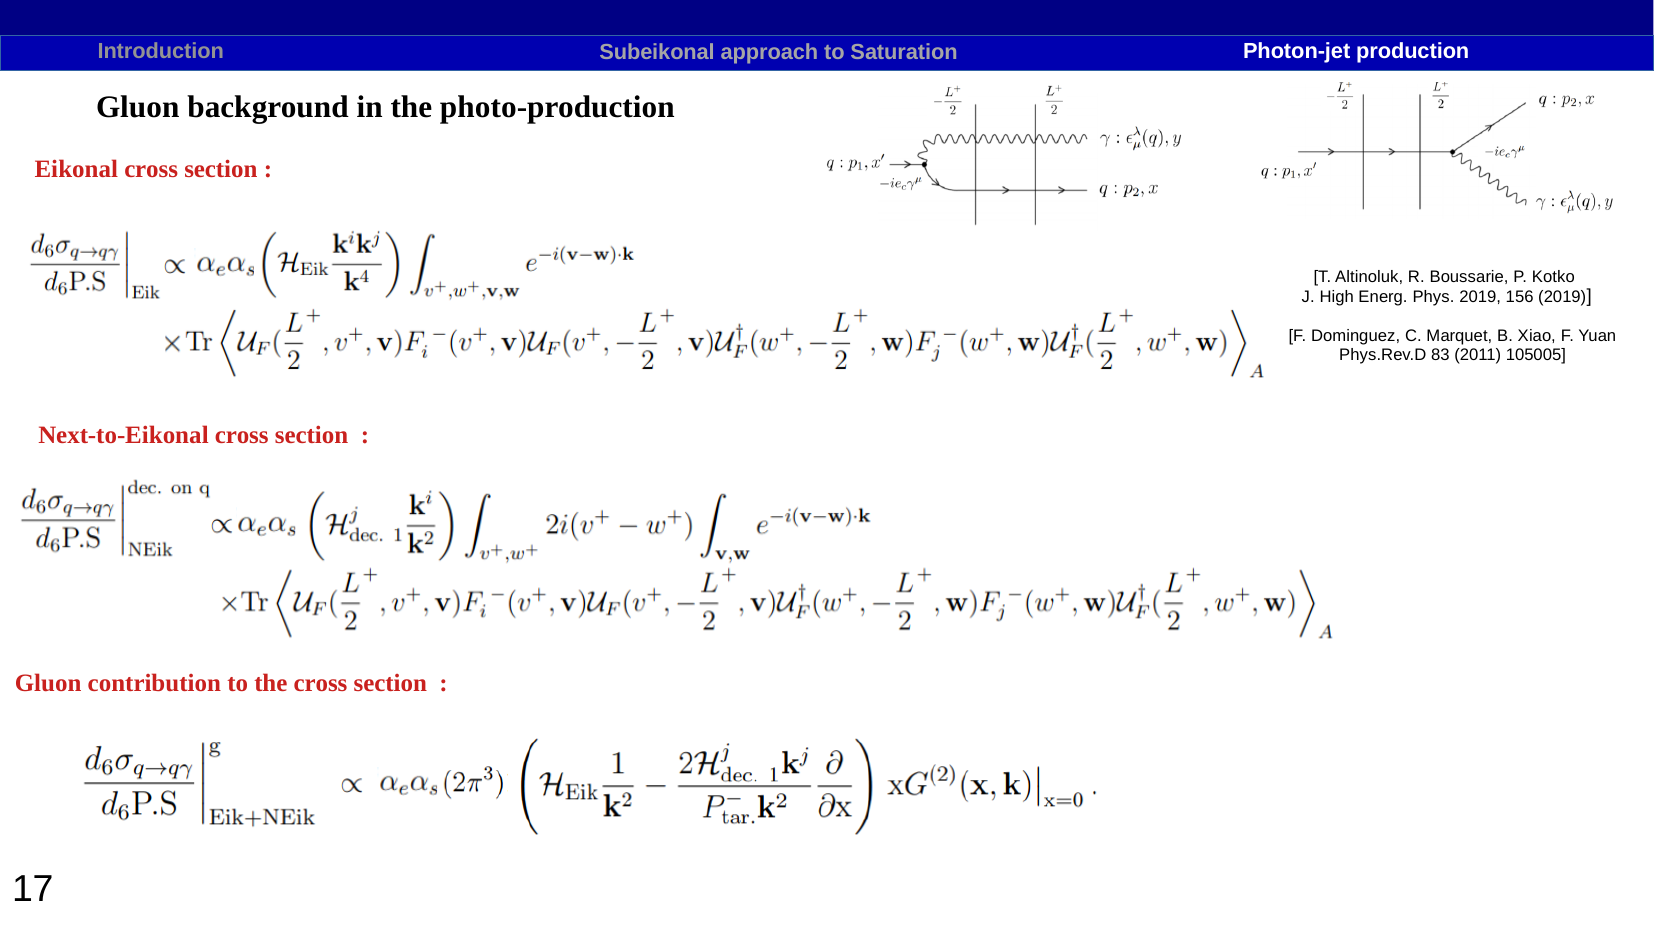

Introduction
Photon-jet production
Subeikonal approach to Saturation
Gluon background in the photo-production
Eikonal cross section :
[T. Altinoluk, R. Boussarie, P. Kotko
J. High Energ. Phys. 2019, 156 (2019)]
[F. Dominguez, C. Marquet, B. Xiao, F. Yuan Phys.Rev.D 83 (2011) 105005]
Next-to-Eikonal cross section :
Gluon contribution to the cross section :